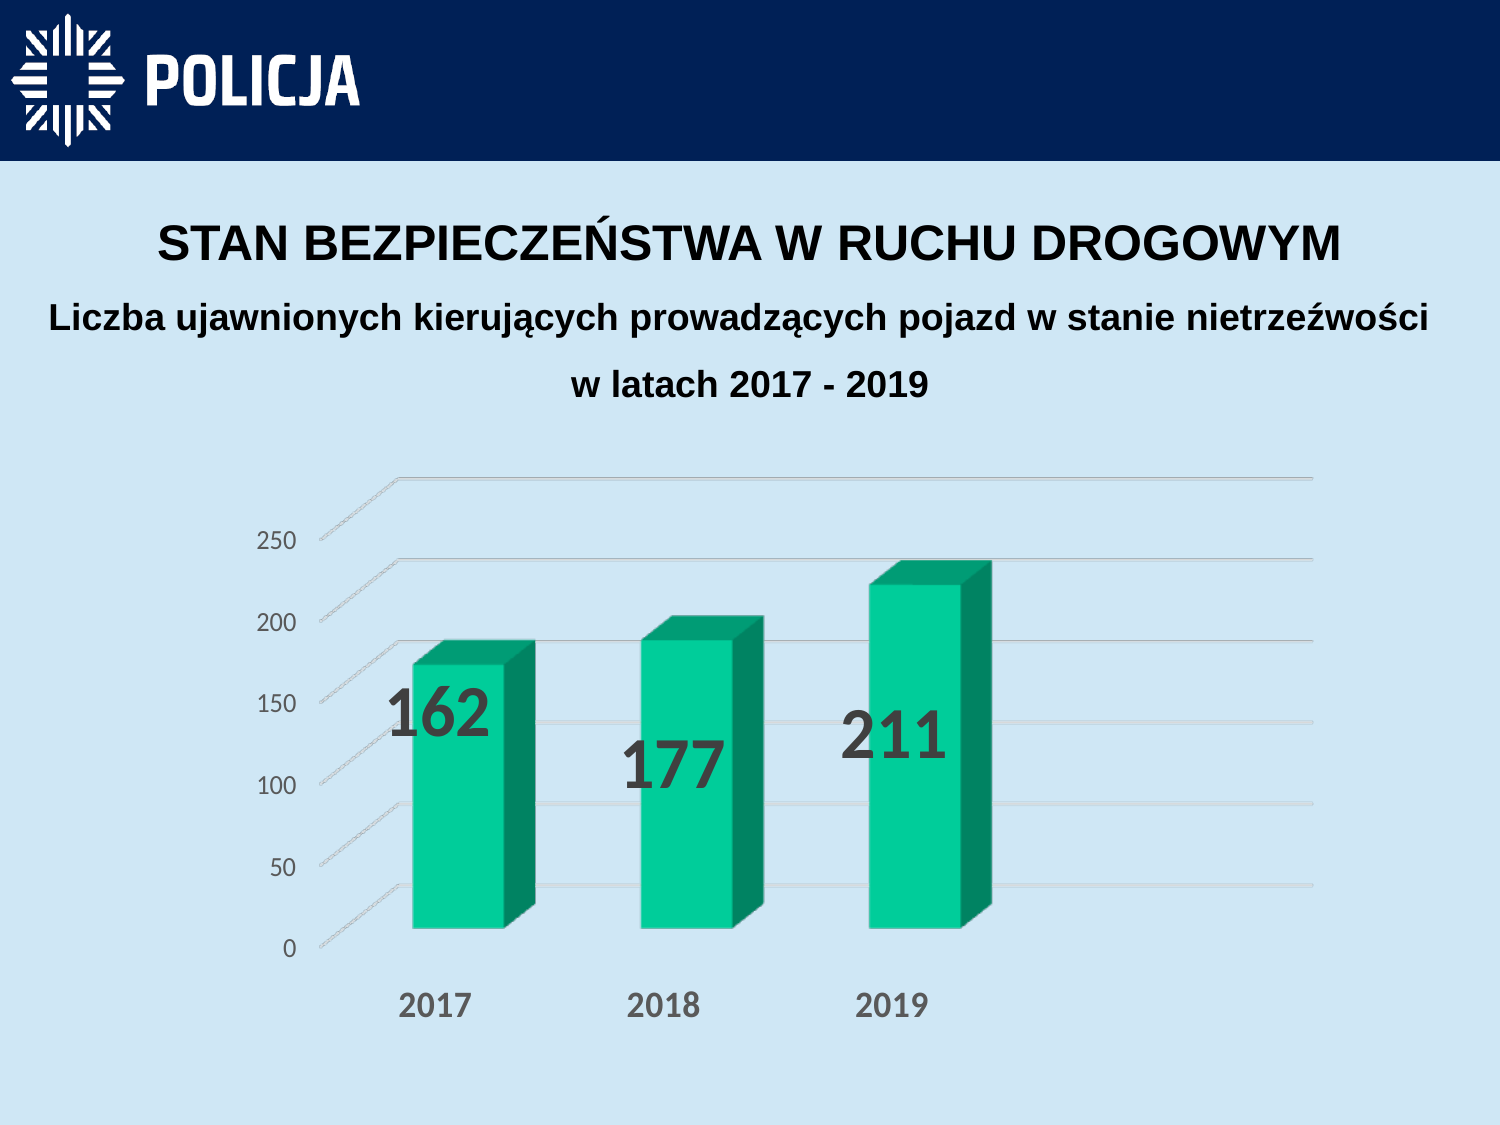

STAN BEZPIECZEŃSTWA W RUCHU DROGOWYM
Liczba ujawnionych kierujących prowadzących pojazd w stanie nietrzeźwości
w latach 2017 - 2019